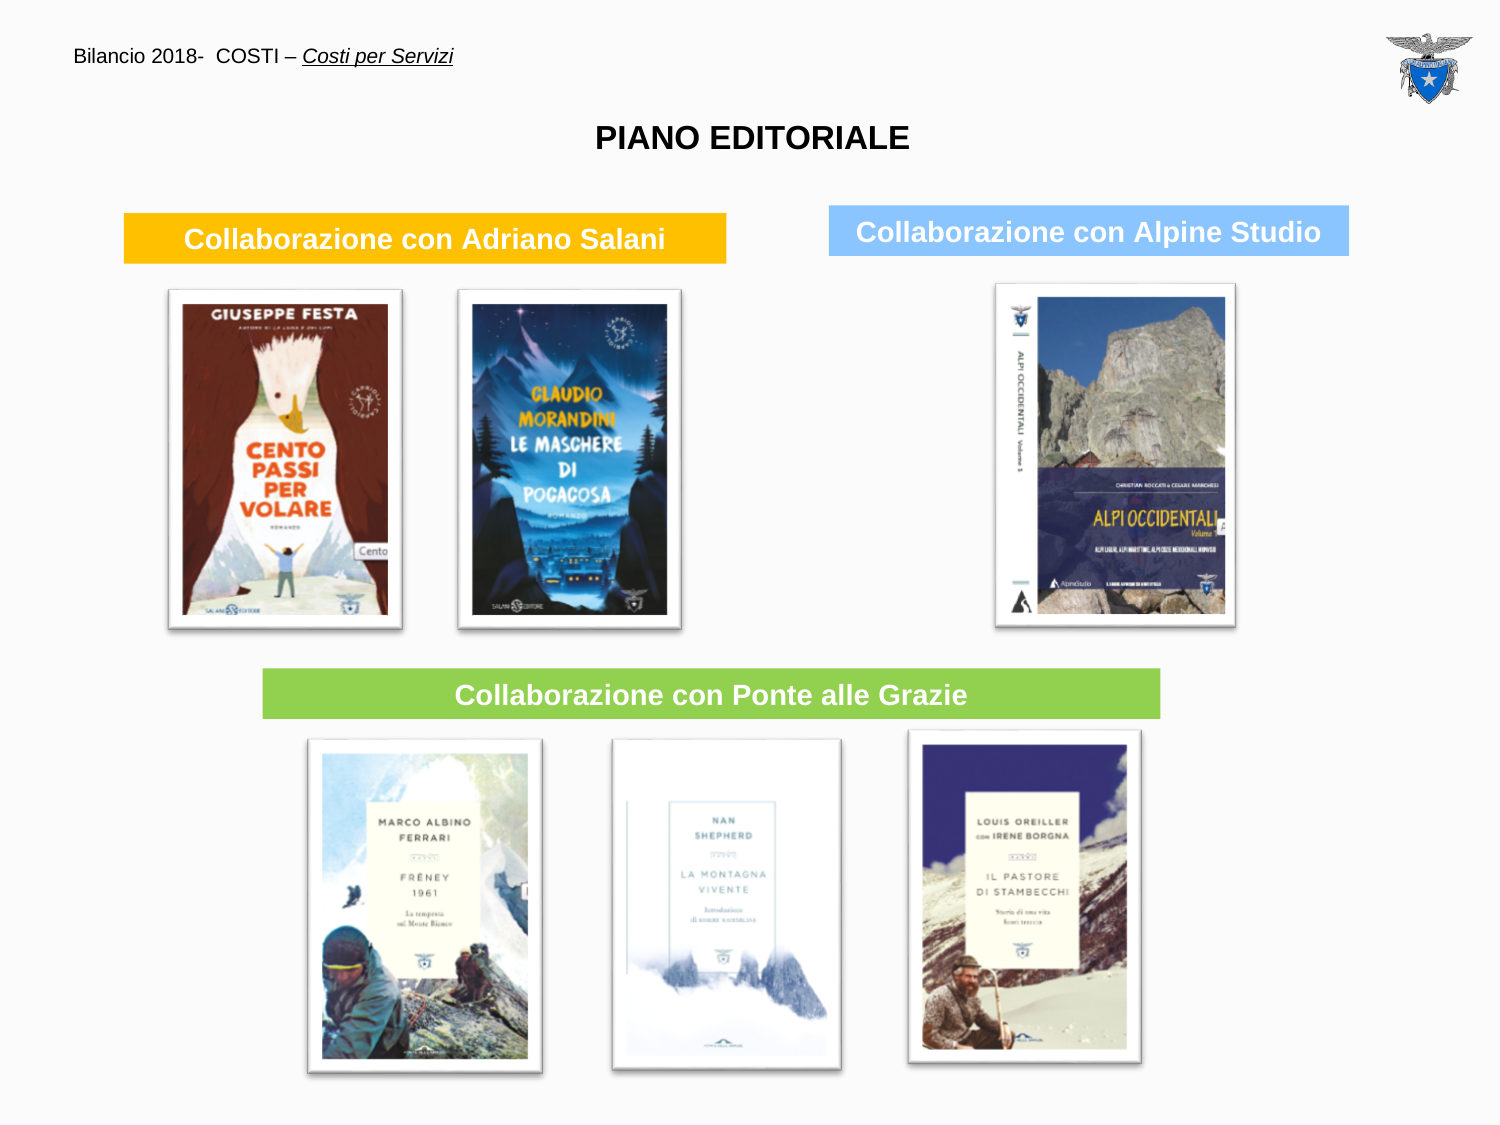

Bilancio 2018- COSTI – Costi per Servizi
PIANO EDITORIALE
Collaborazione con Alpine Studio
Collaborazione con Adriano Salani
Collaborazione con Ponte alle Grazie